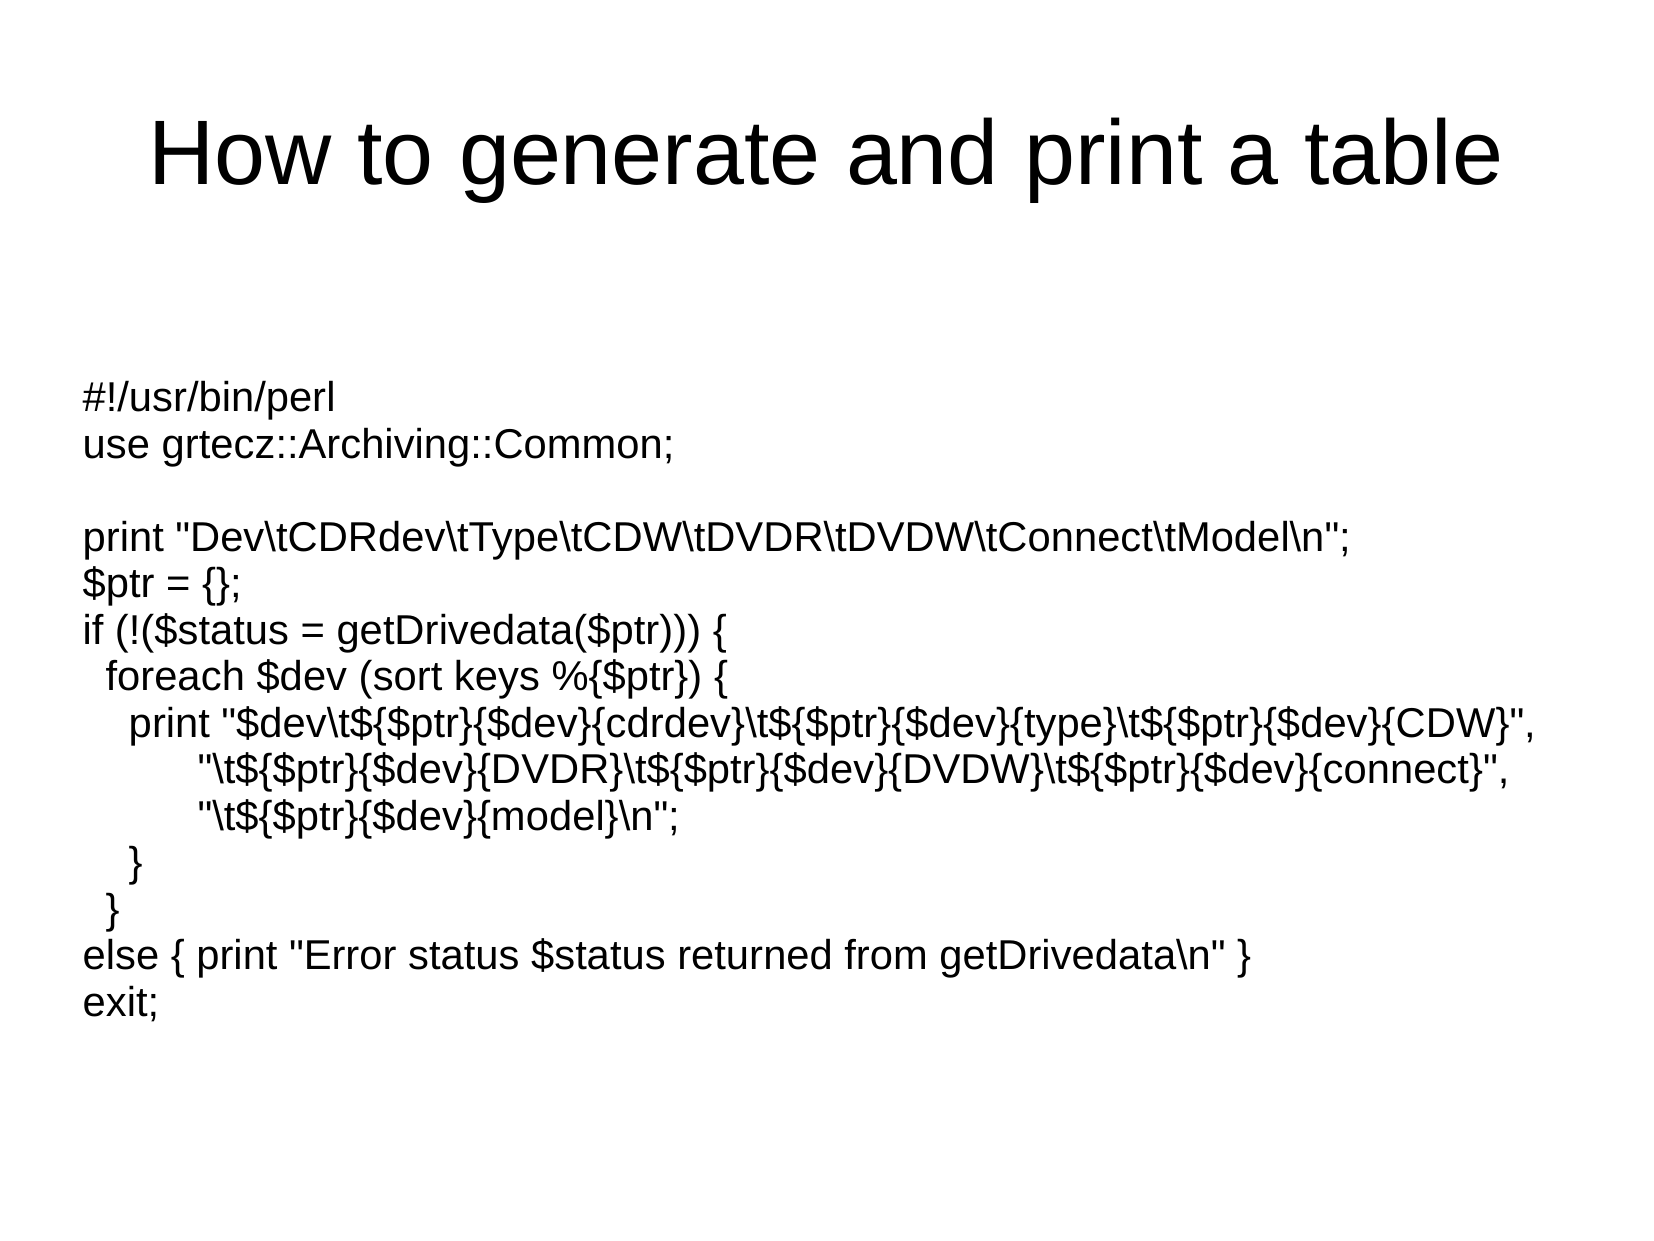

# How to generate and print a table
#!/usr/bin/perl
use grtecz::Archiving::Common;
print "Dev\tCDRdev\tType\tCDW\tDVDR\tDVDW\tConnect\tModel\n";
$ptr = {};
if (!($status = getDrivedata($ptr))) {
 foreach $dev (sort keys %{$ptr}) {
 print "$dev\t${$ptr}{$dev}{cdrdev}\t${$ptr}{$dev}{type}\t${$ptr}{$dev}{CDW}",
 "\t${$ptr}{$dev}{DVDR}\t${$ptr}{$dev}{DVDW}\t${$ptr}{$dev}{connect}",
 "\t${$ptr}{$dev}{model}\n";
 }
 }
else { print "Error status $status returned from getDrivedata\n" }
exit;